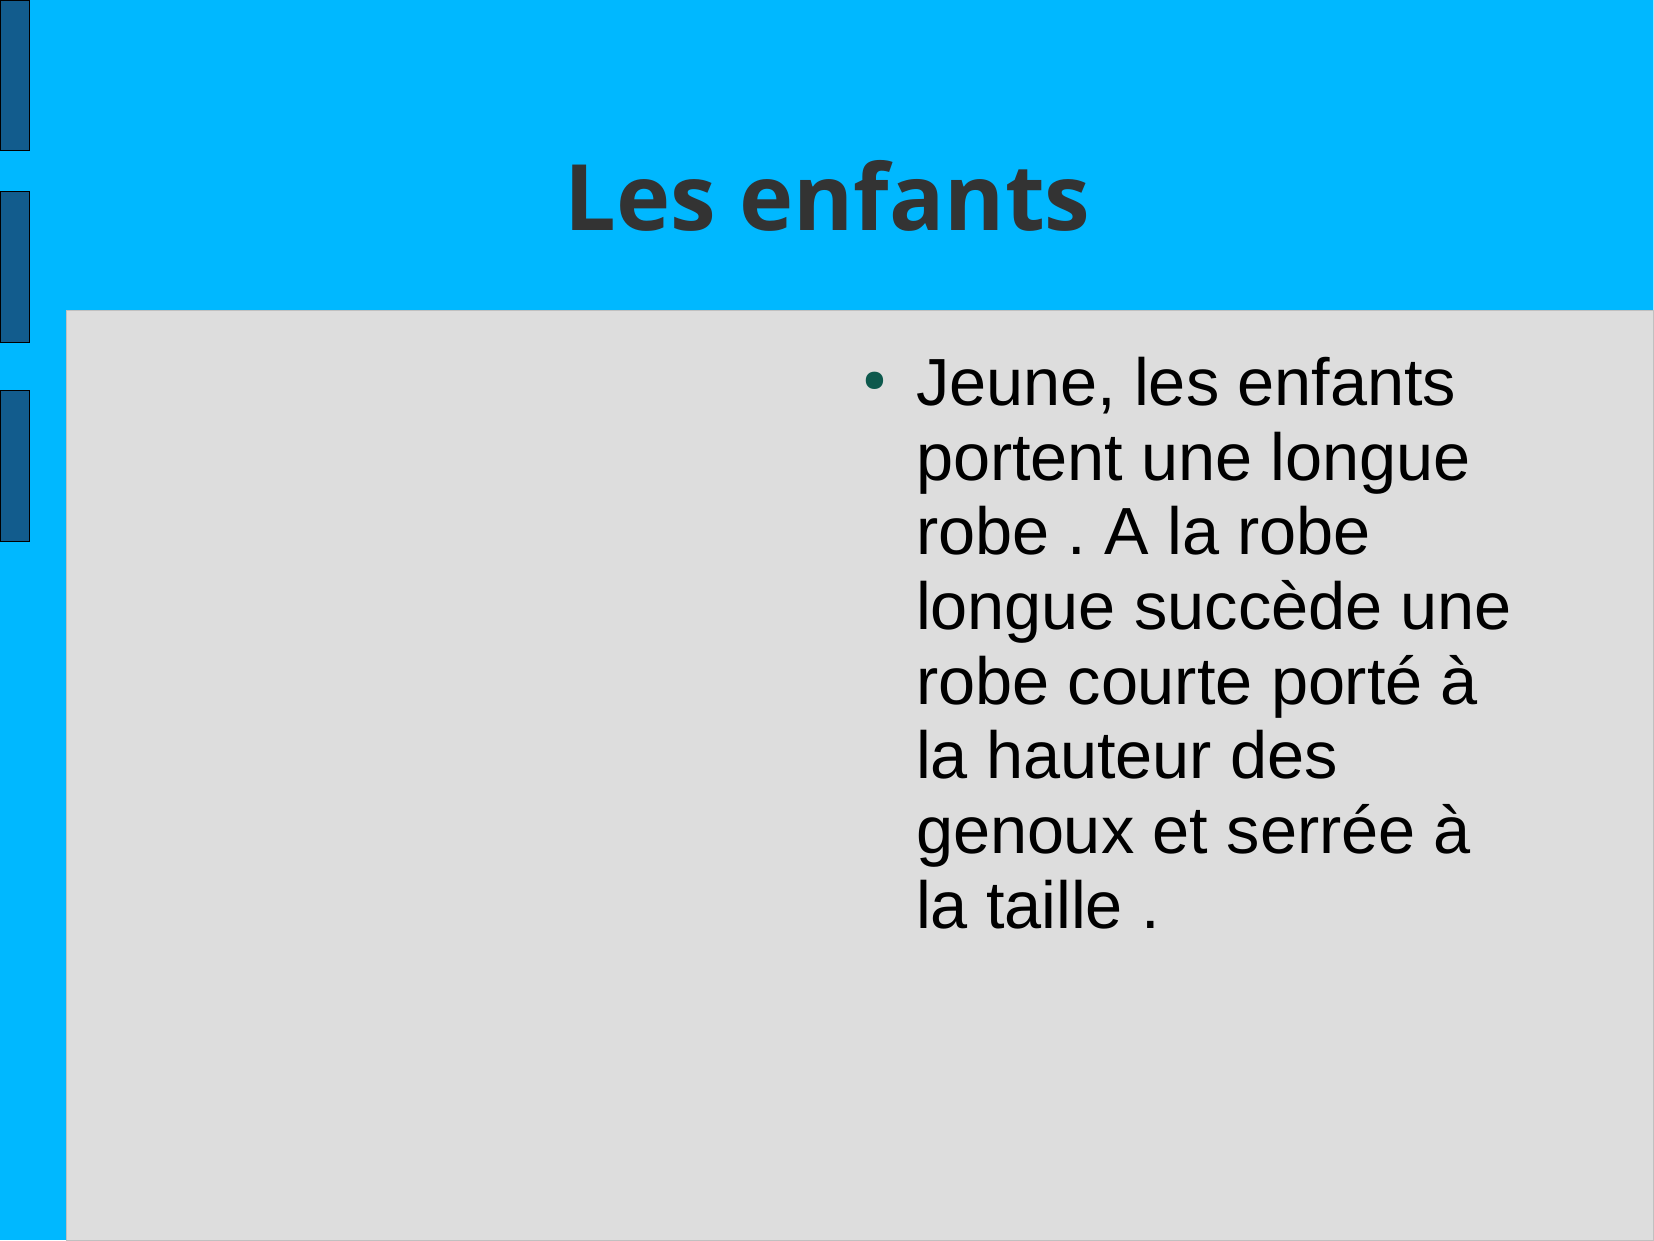

# Les enfants
Jeune, les enfants portent une longue robe . A la robe longue succède une robe courte porté à la hauteur des genoux et serrée à la taille .